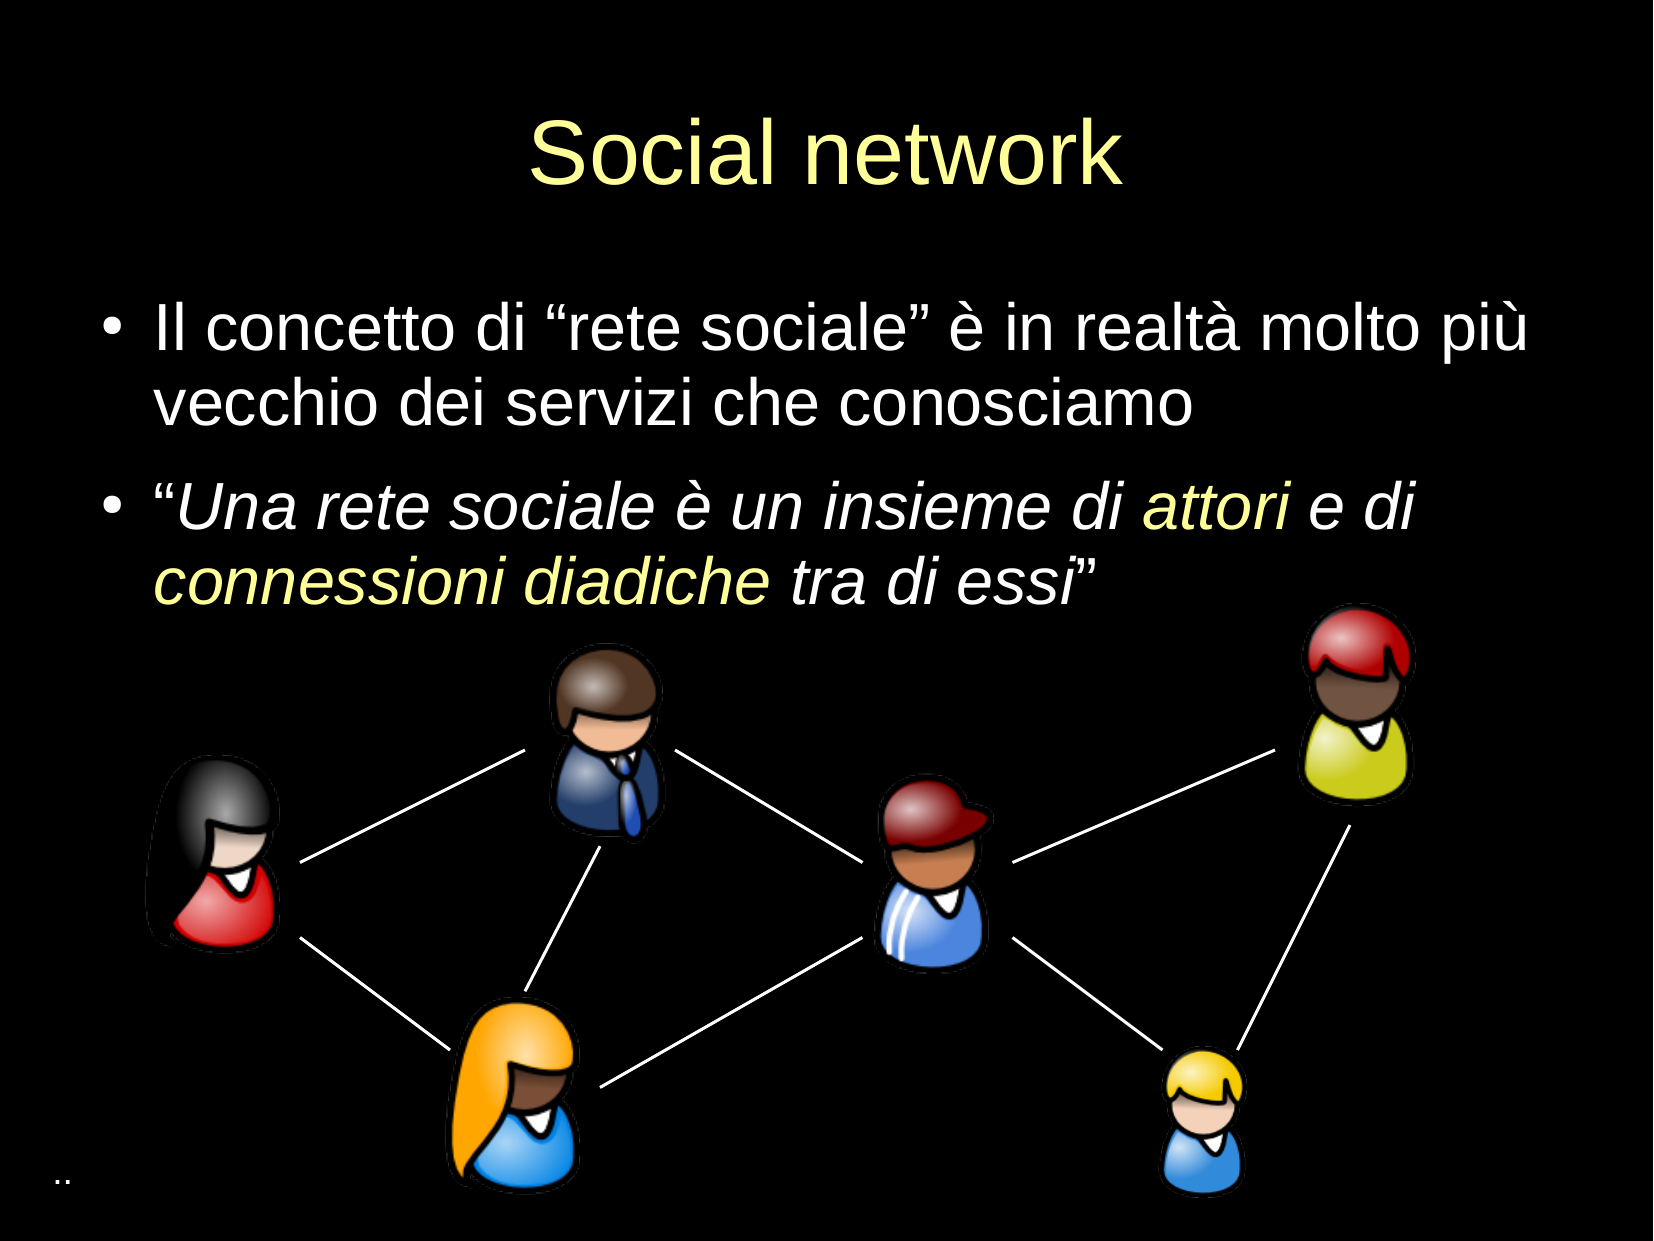

# Social network
Il concetto di “rete sociale” è in realtà molto più vecchio dei servizi che conosciamo
“Una rete sociale è un insieme di attori e di connessioni diadiche tra di essi”
..